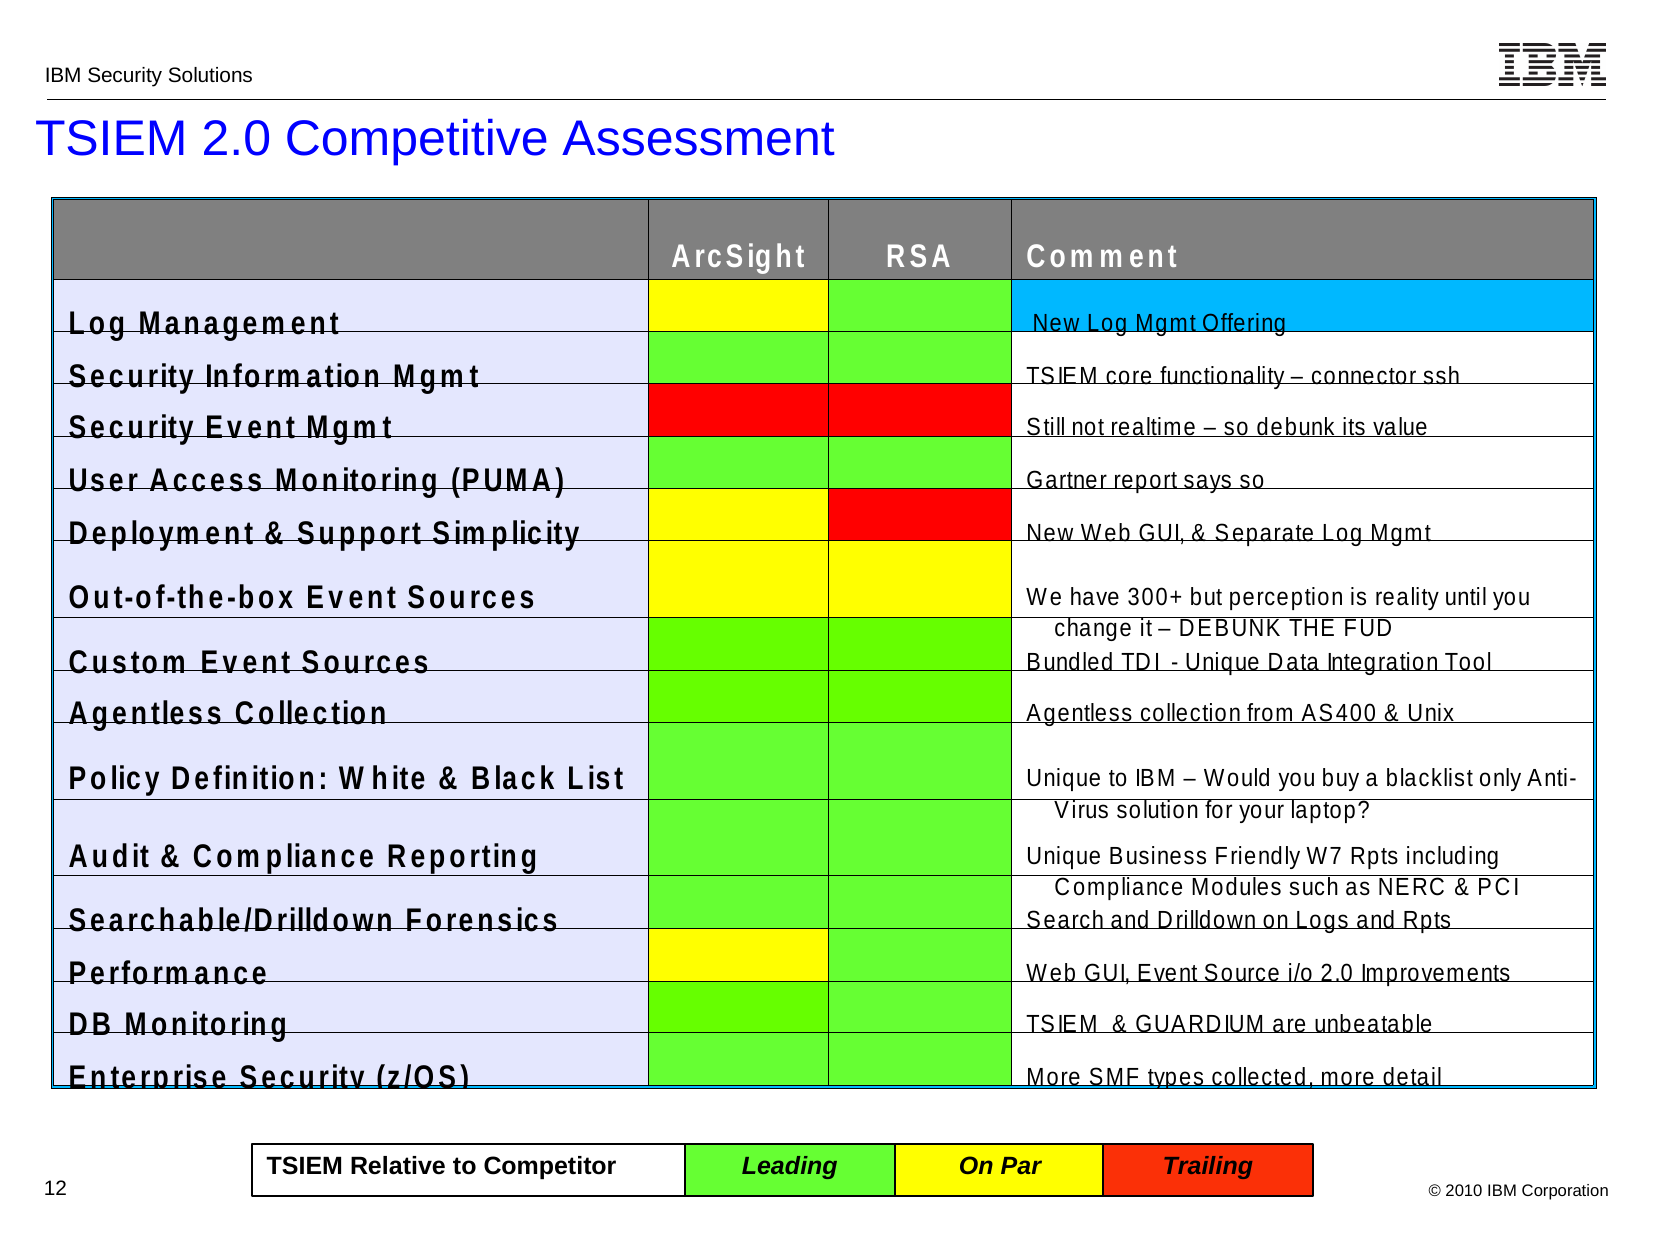

# TSIEM 2.0 Competitive Assessment
TSIEM Relative to Competitor
Leading
On Par
Trailing